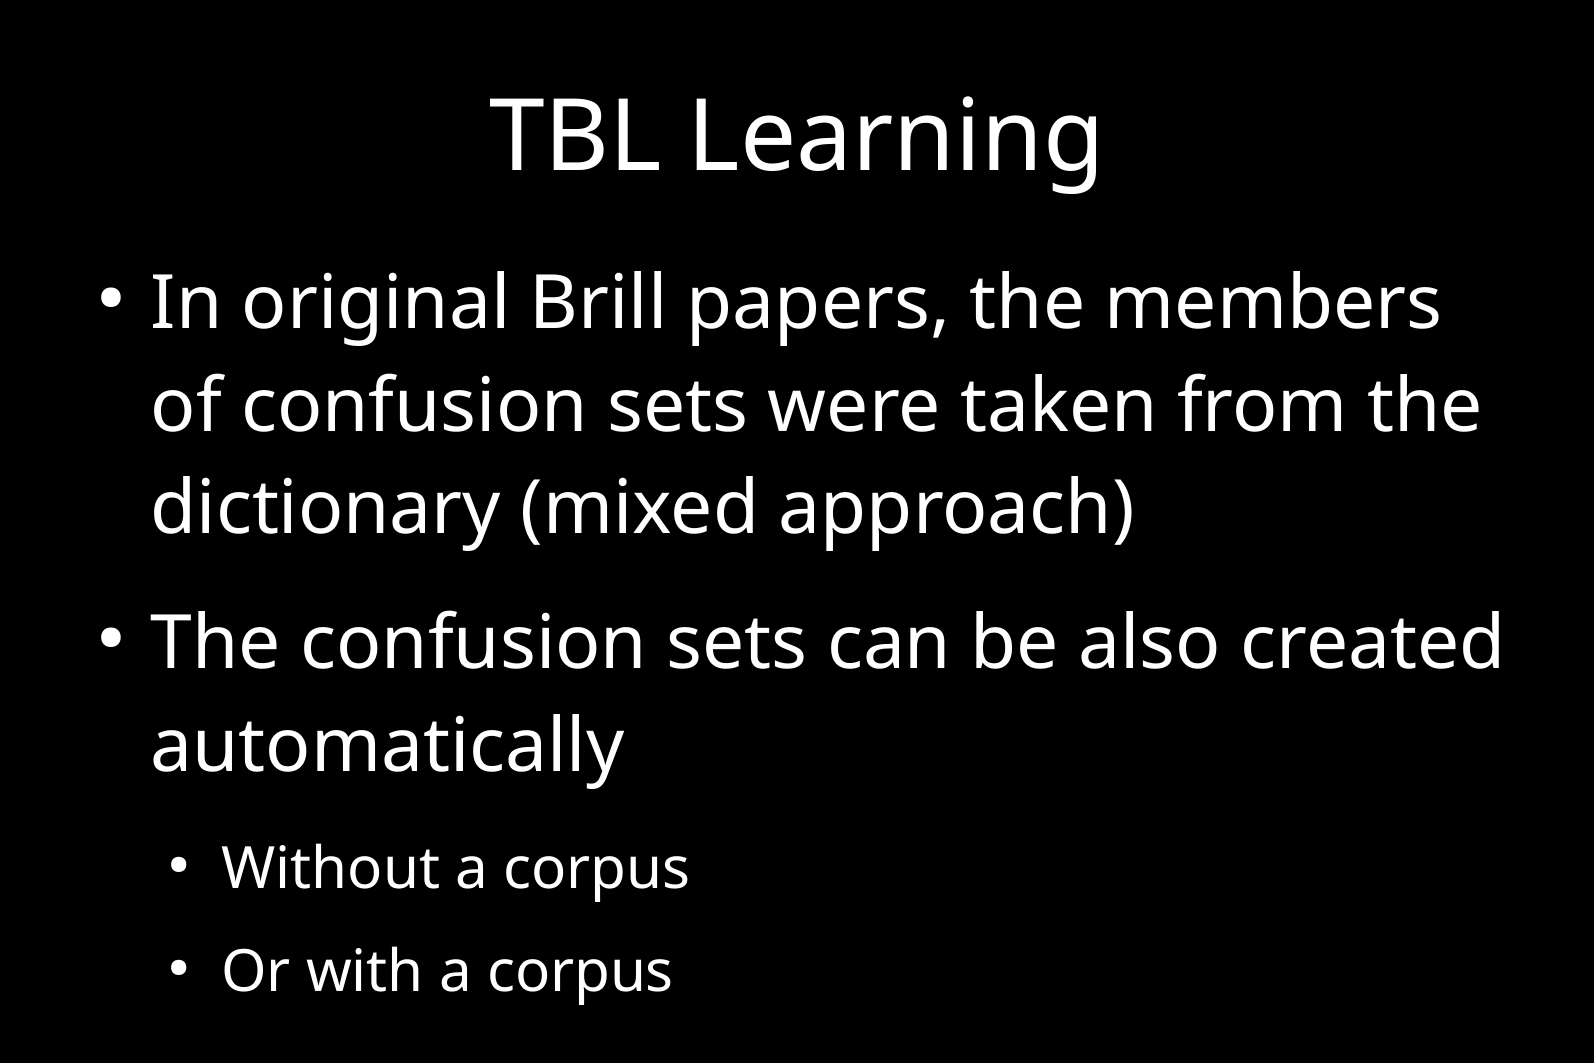

# TBL Learning
In original Brill papers, the members of confusion sets were taken from the dictionary (mixed approach)
The confusion sets can be also created automatically
Without a corpus
Or with a corpus